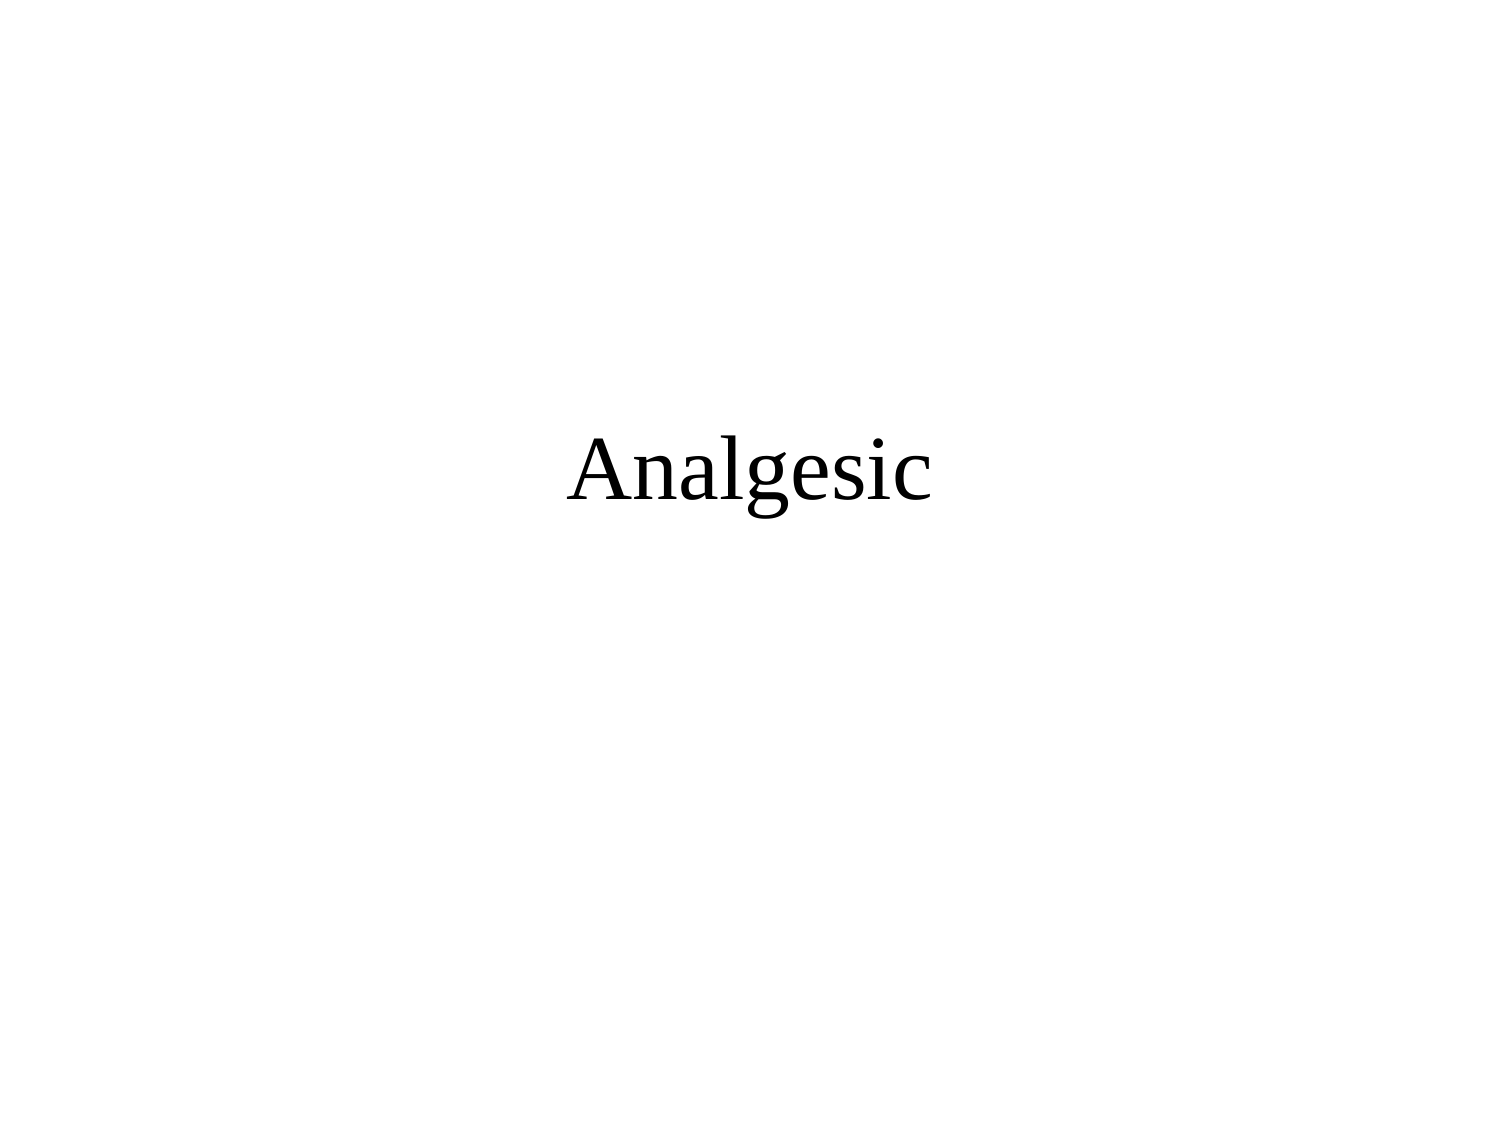

# Analgesic
Copyright, 1996 © Dale Carnegie & Associates, Inc.